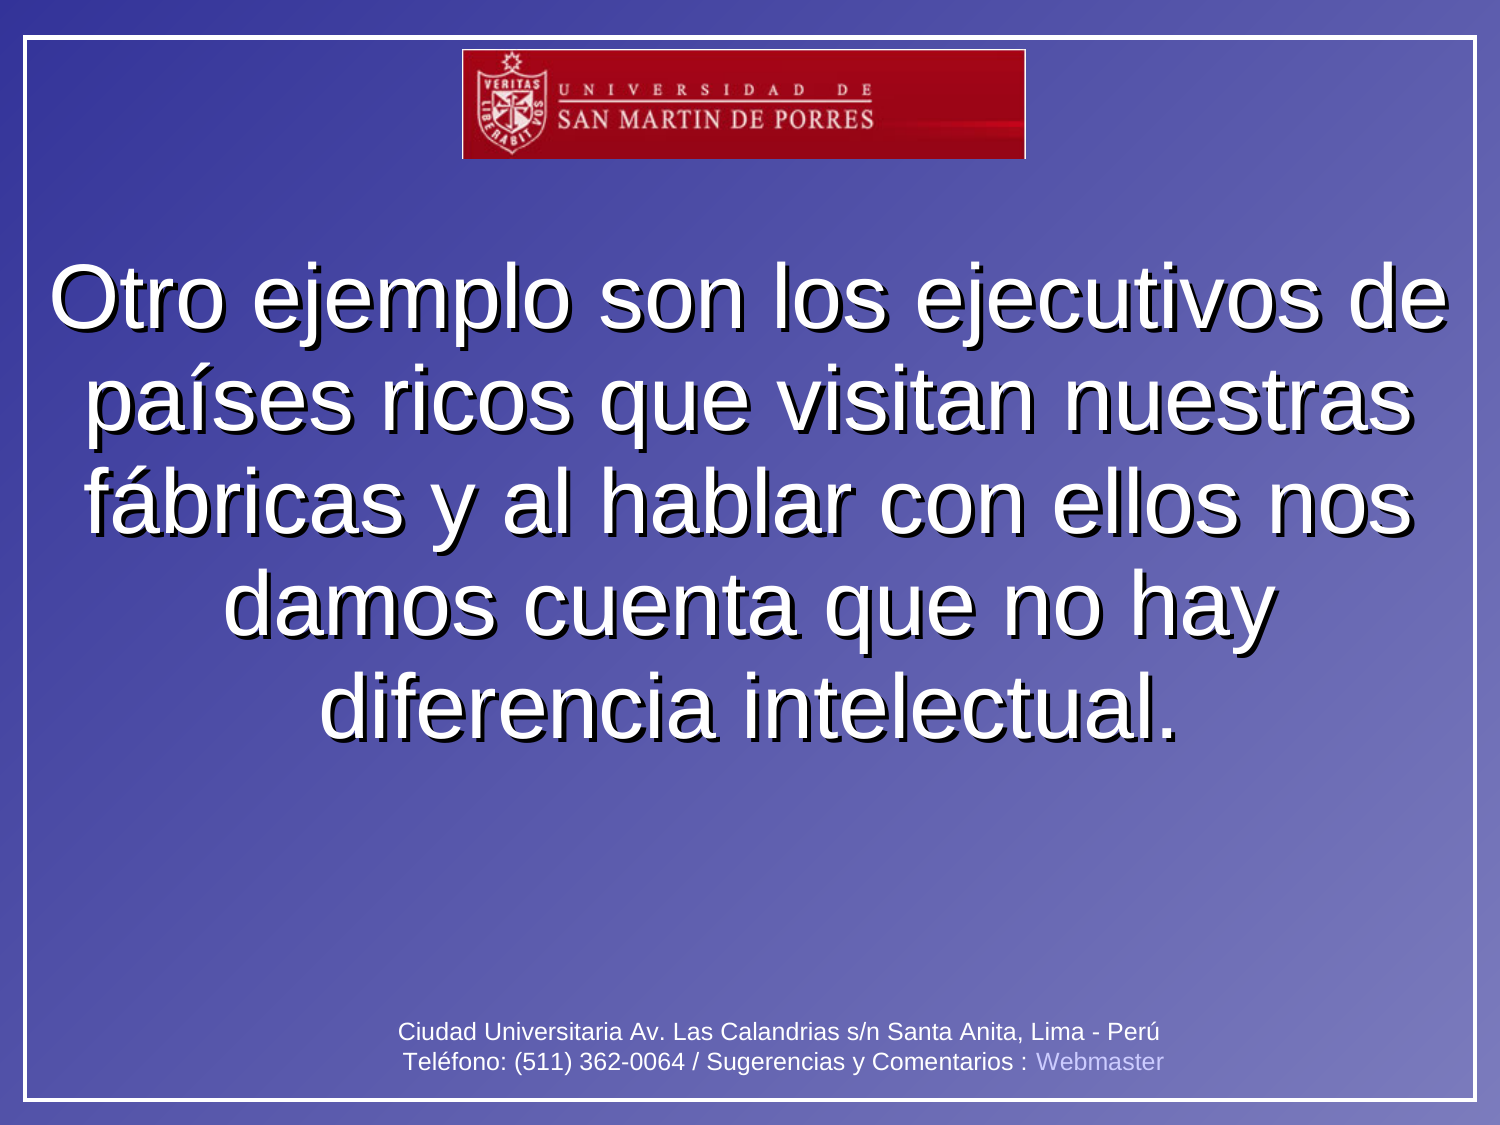

# Otro ejemplo son los ejecutivos de países ricos que visitan nuestras fábricas y al hablar con ellos nos damos cuenta que no hay diferencia intelectual.